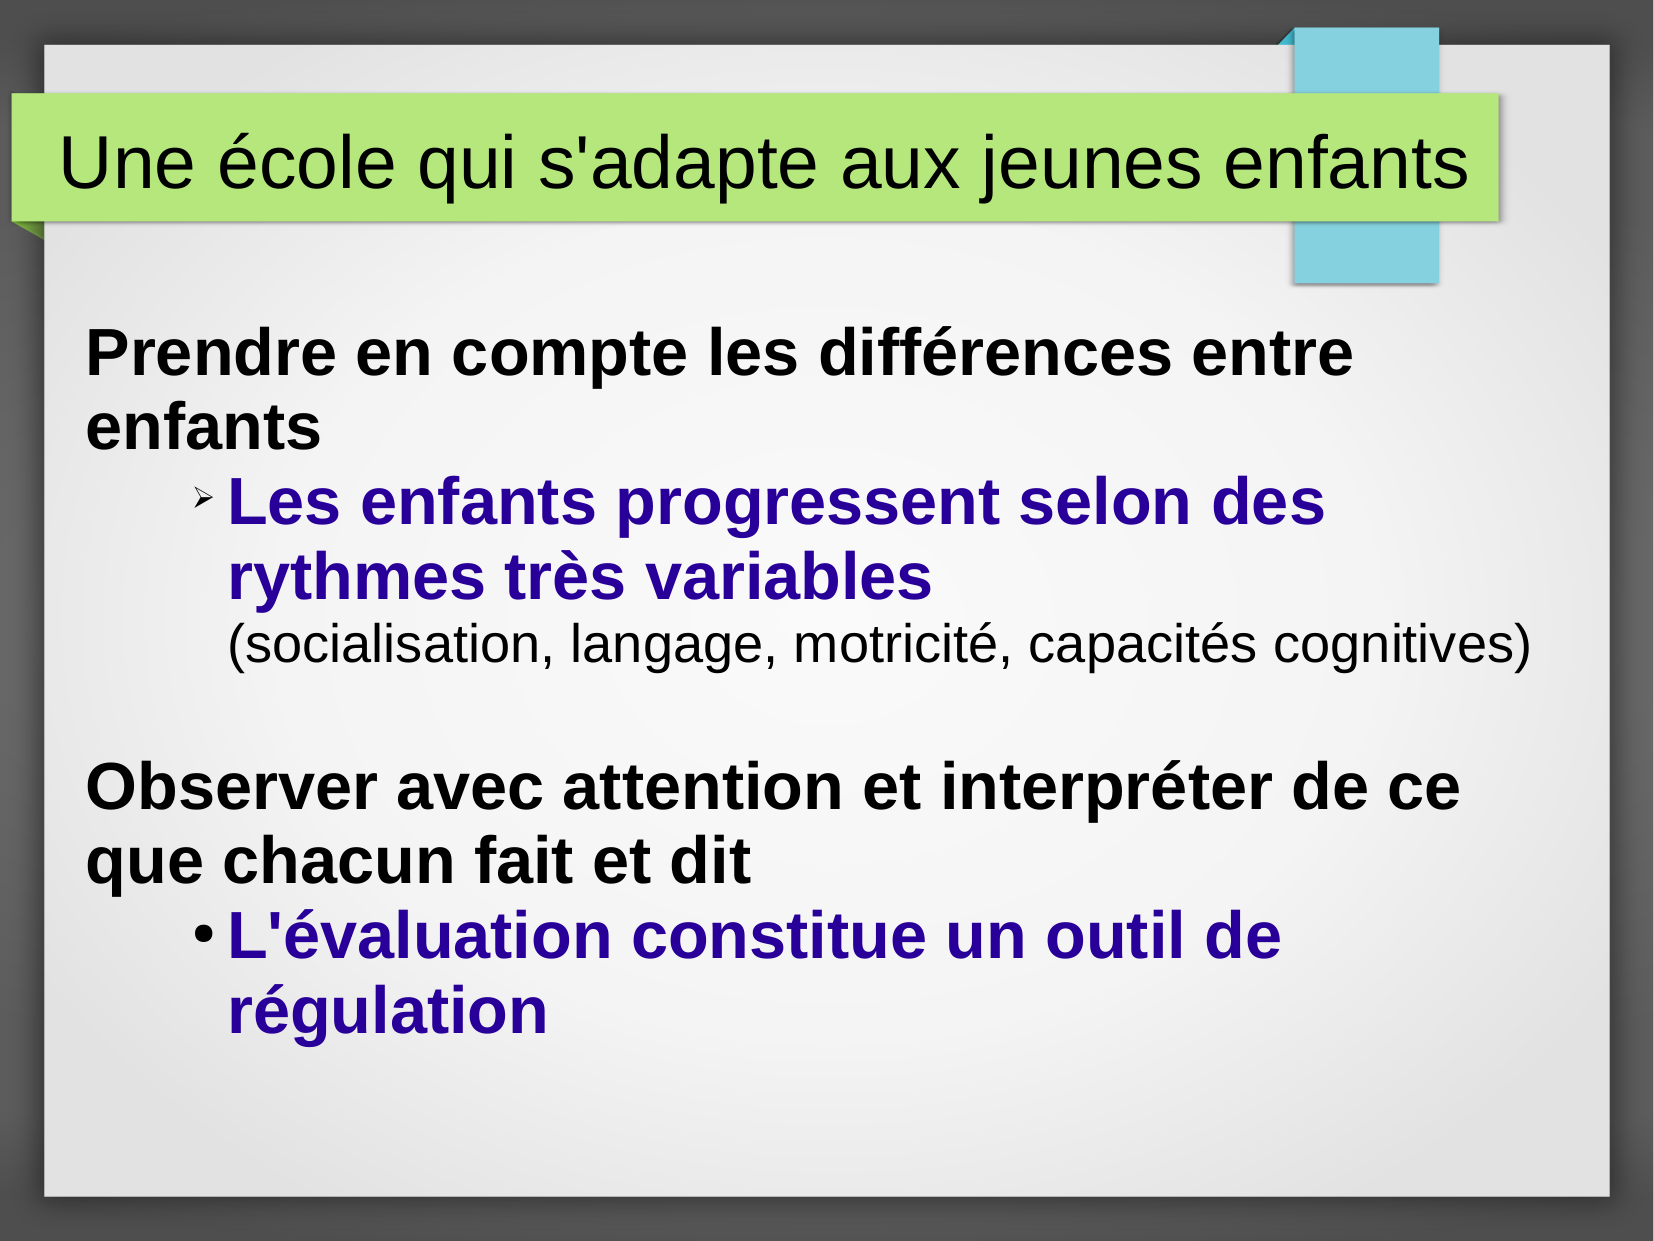

Une école qui s'adapte aux jeunes enfants
Prendre en compte les différences entre enfants
Les enfants progressent selon des rythmes très variables (socialisation, langage, motricité, capacités cognitives)
Observer avec attention et interpréter de ce que chacun fait et dit
L'évaluation constitue un outil de régulation
#